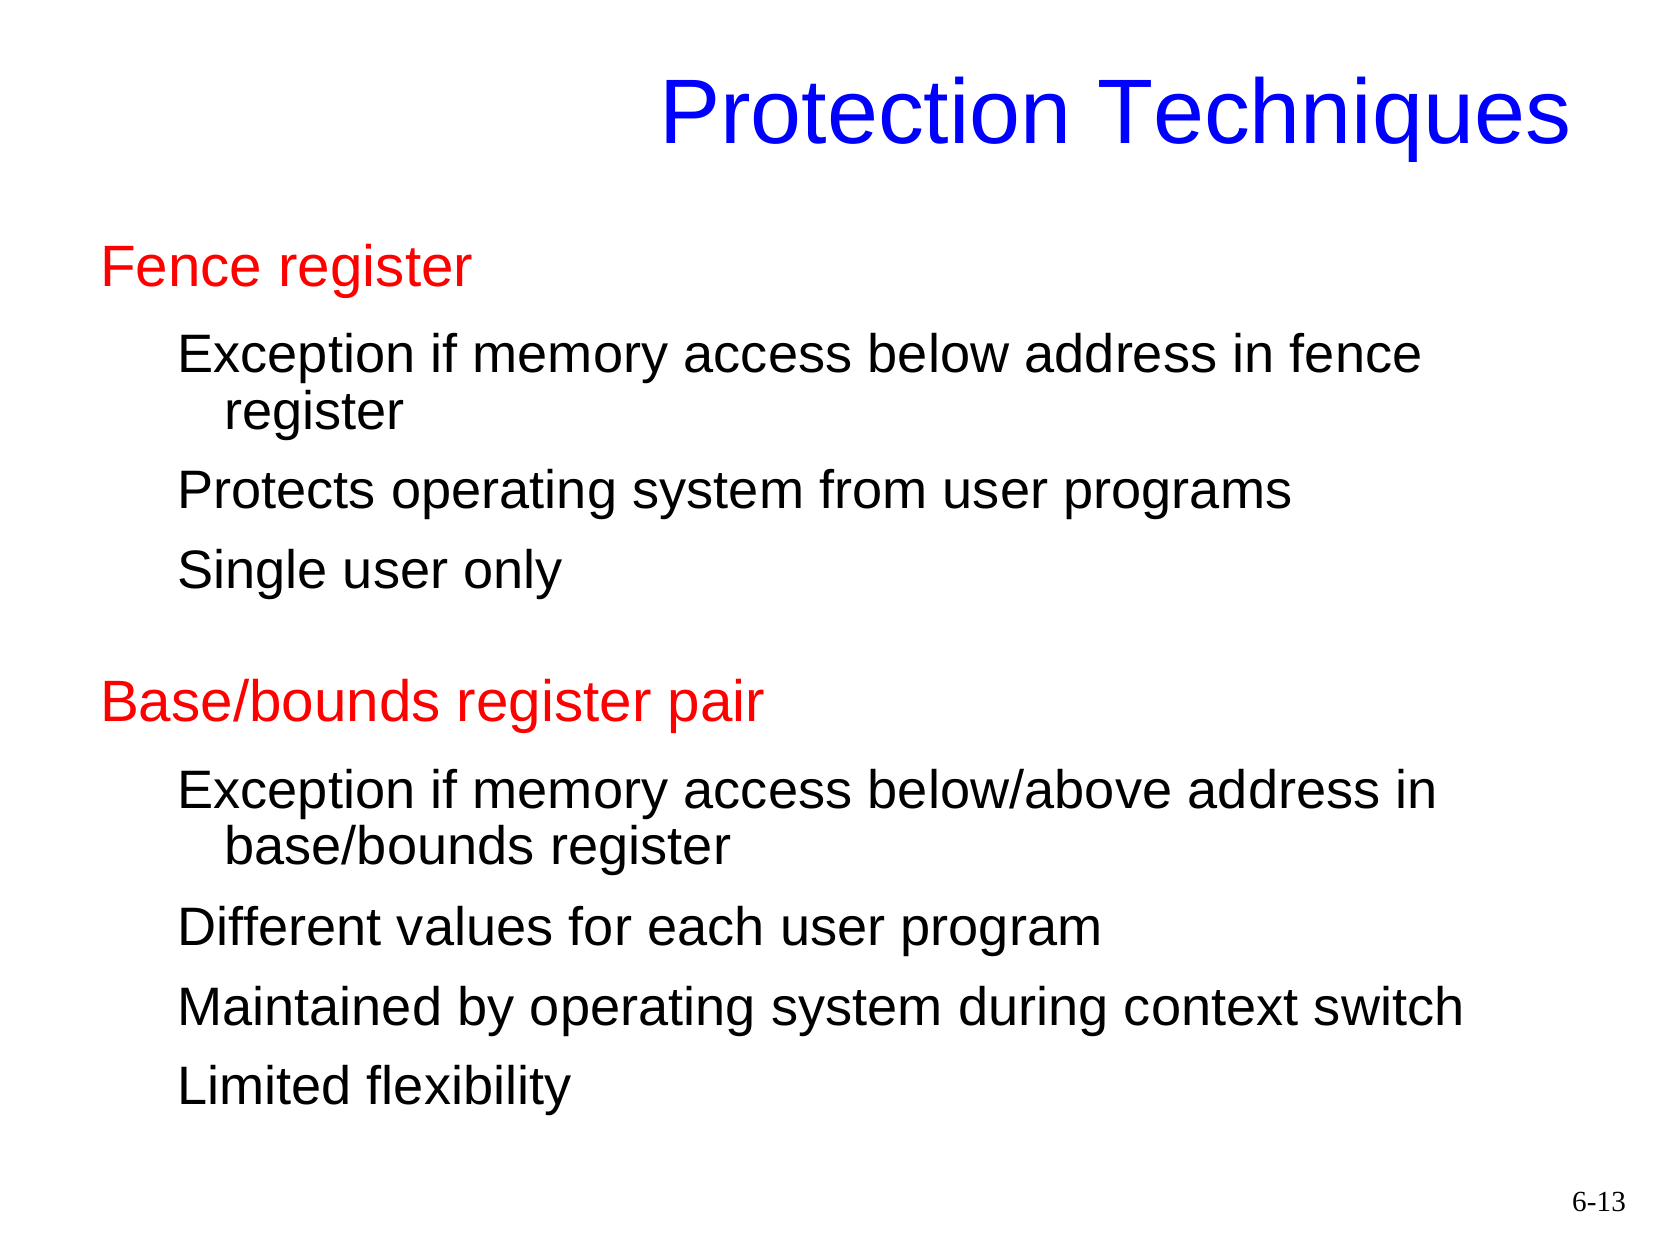

# Protection Techniques
Fence register
Exception if memory access below address in fence register
Protects operating system from user programs
Single user only
Base/bounds register pair
Exception if memory access below/above address in base/bounds register
Different values for each user program
Maintained by operating system during context switch
Limited flexibility